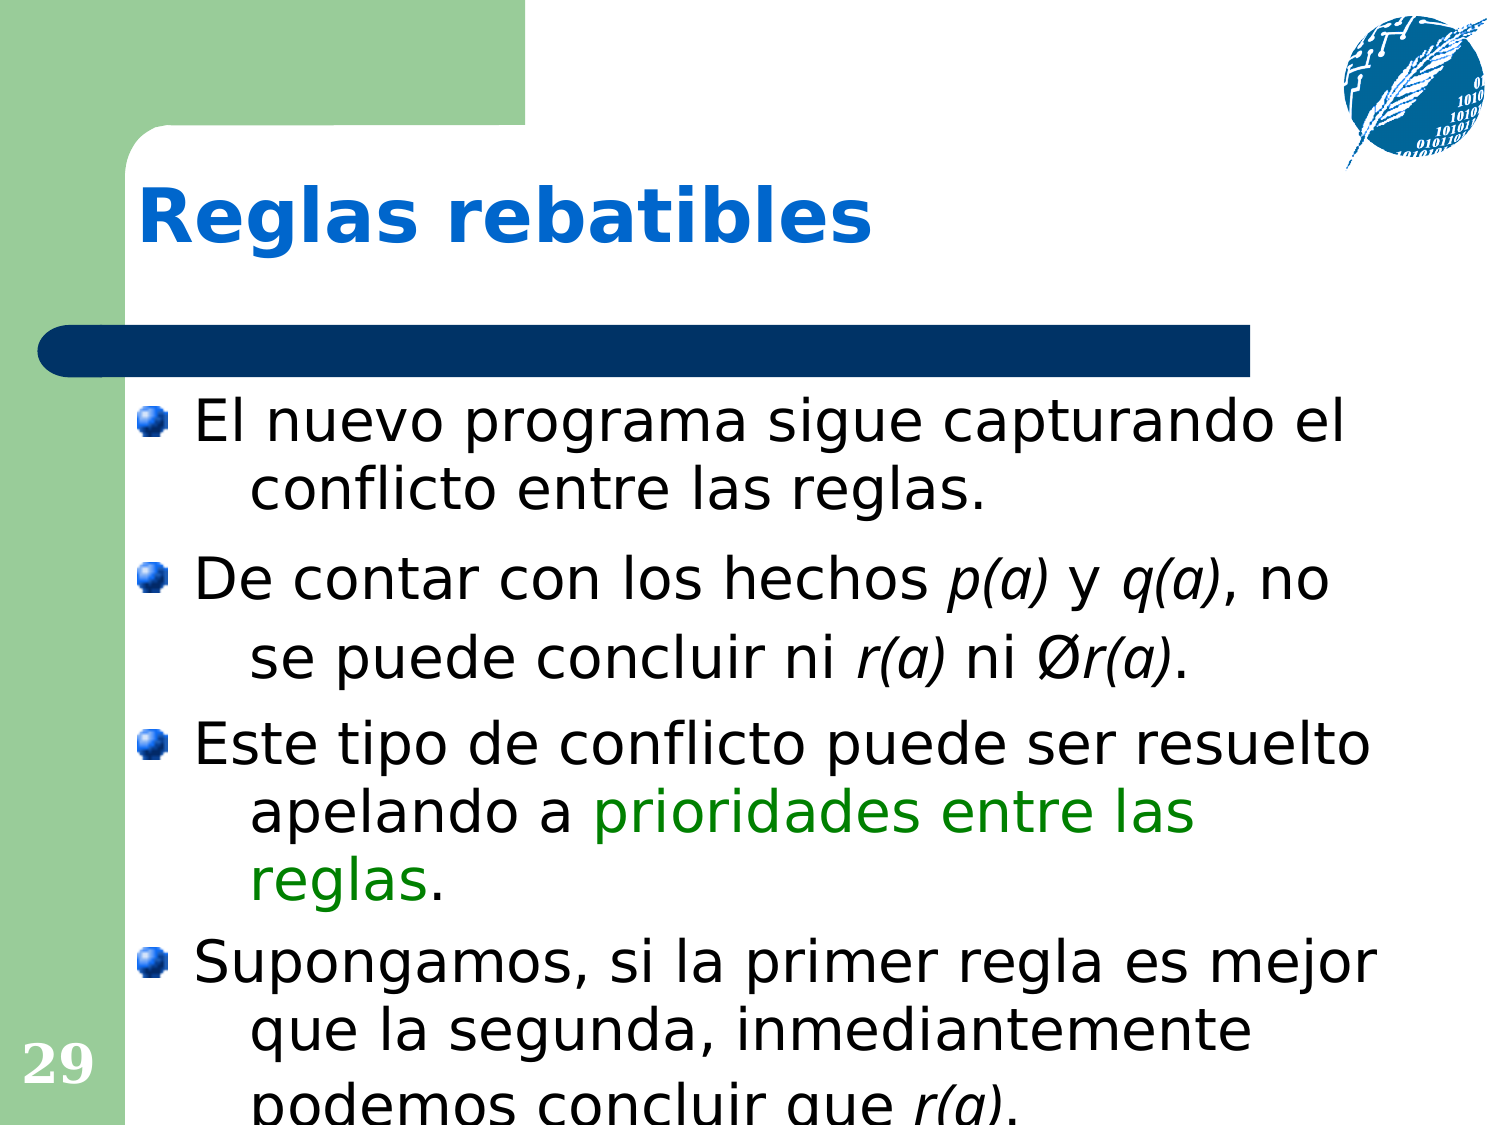

# Reglas rebatibles
El nuevo programa sigue capturando el conflicto entre las reglas.
De contar con los hechos p(a) y q(a), no se puede concluir ni r(a) ni Ør(a).
Este tipo de conflicto puede ser resuelto apelando a prioridades entre las reglas.
Supongamos, si la primer regla es mejor que la segunda, inmediantemente podemos concluir que r(a).
29